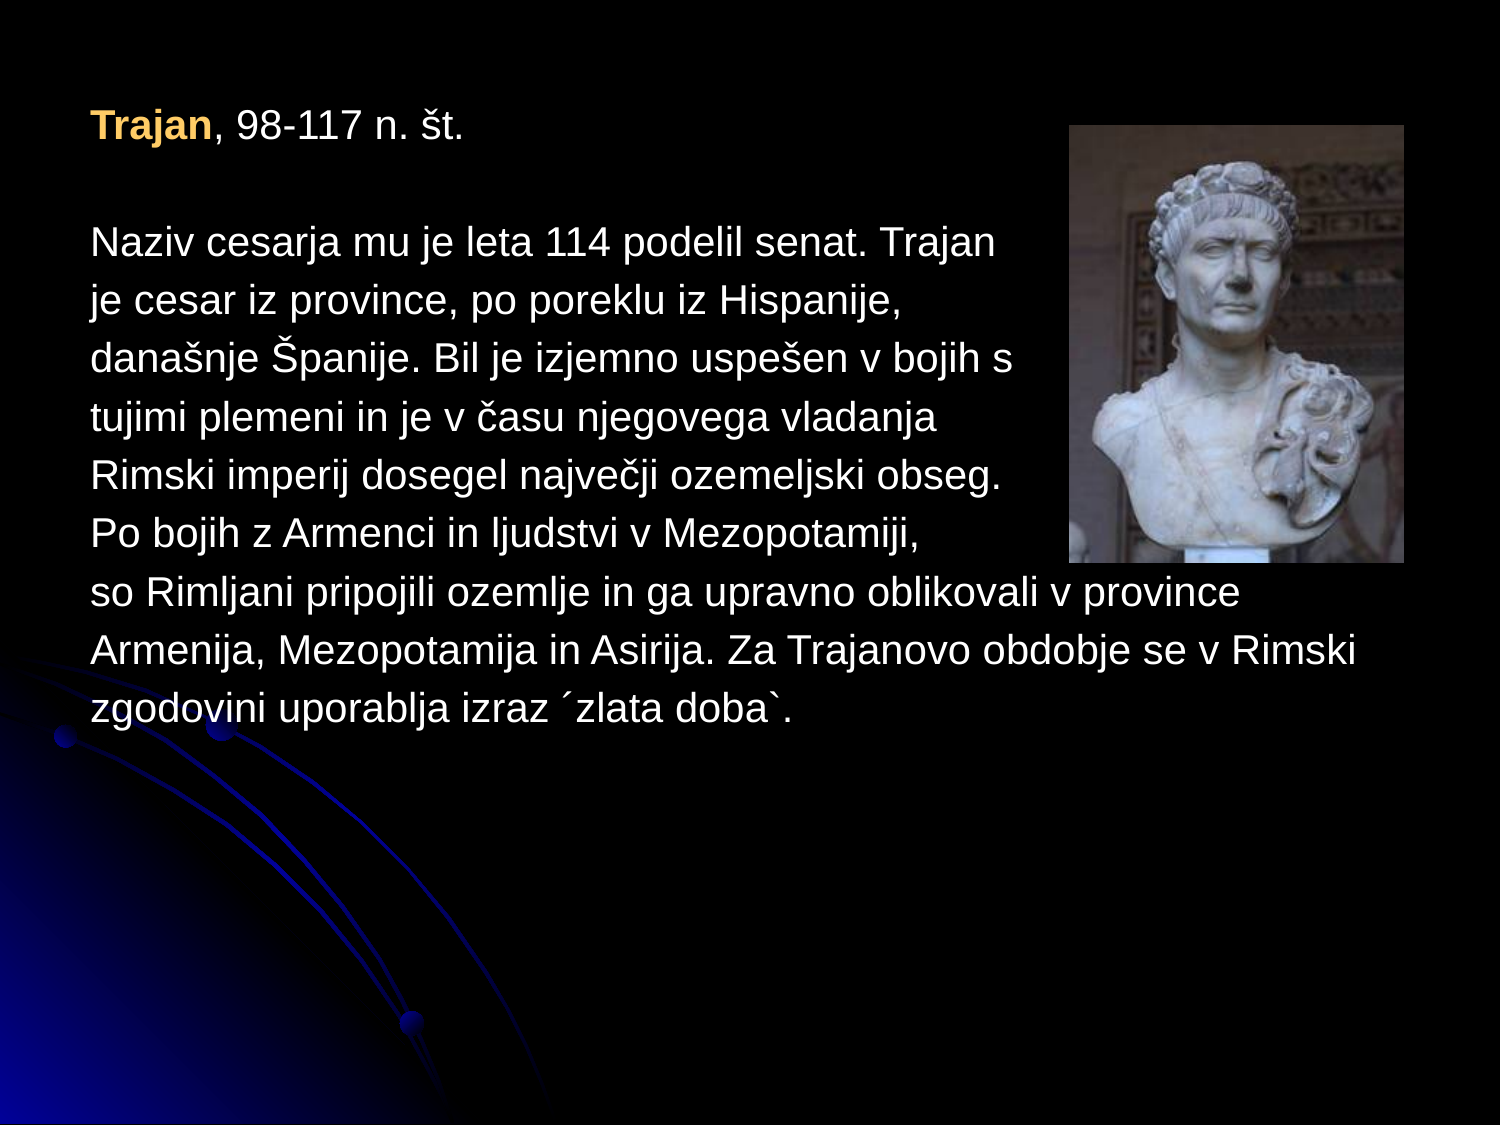

# Trajan, 98-117 n. št.
Naziv cesarja mu je leta 114 podelil senat. Trajan
je cesar iz province, po poreklu iz Hispanije,
današnje Španije. Bil je izjemno uspešen v bojih s
tujimi plemeni in je v času njegovega vladanja
Rimski imperij dosegel največji ozemeljski obseg.
Po bojih z Armenci in ljudstvi v Mezopotamiji,
so Rimljani pripojili ozemlje in ga upravno oblikovali v province
Armenija, Mezopotamija in Asirija. Za Trajanovo obdobje se v Rimski
zgodovini uporablja izraz ´zlata doba`.